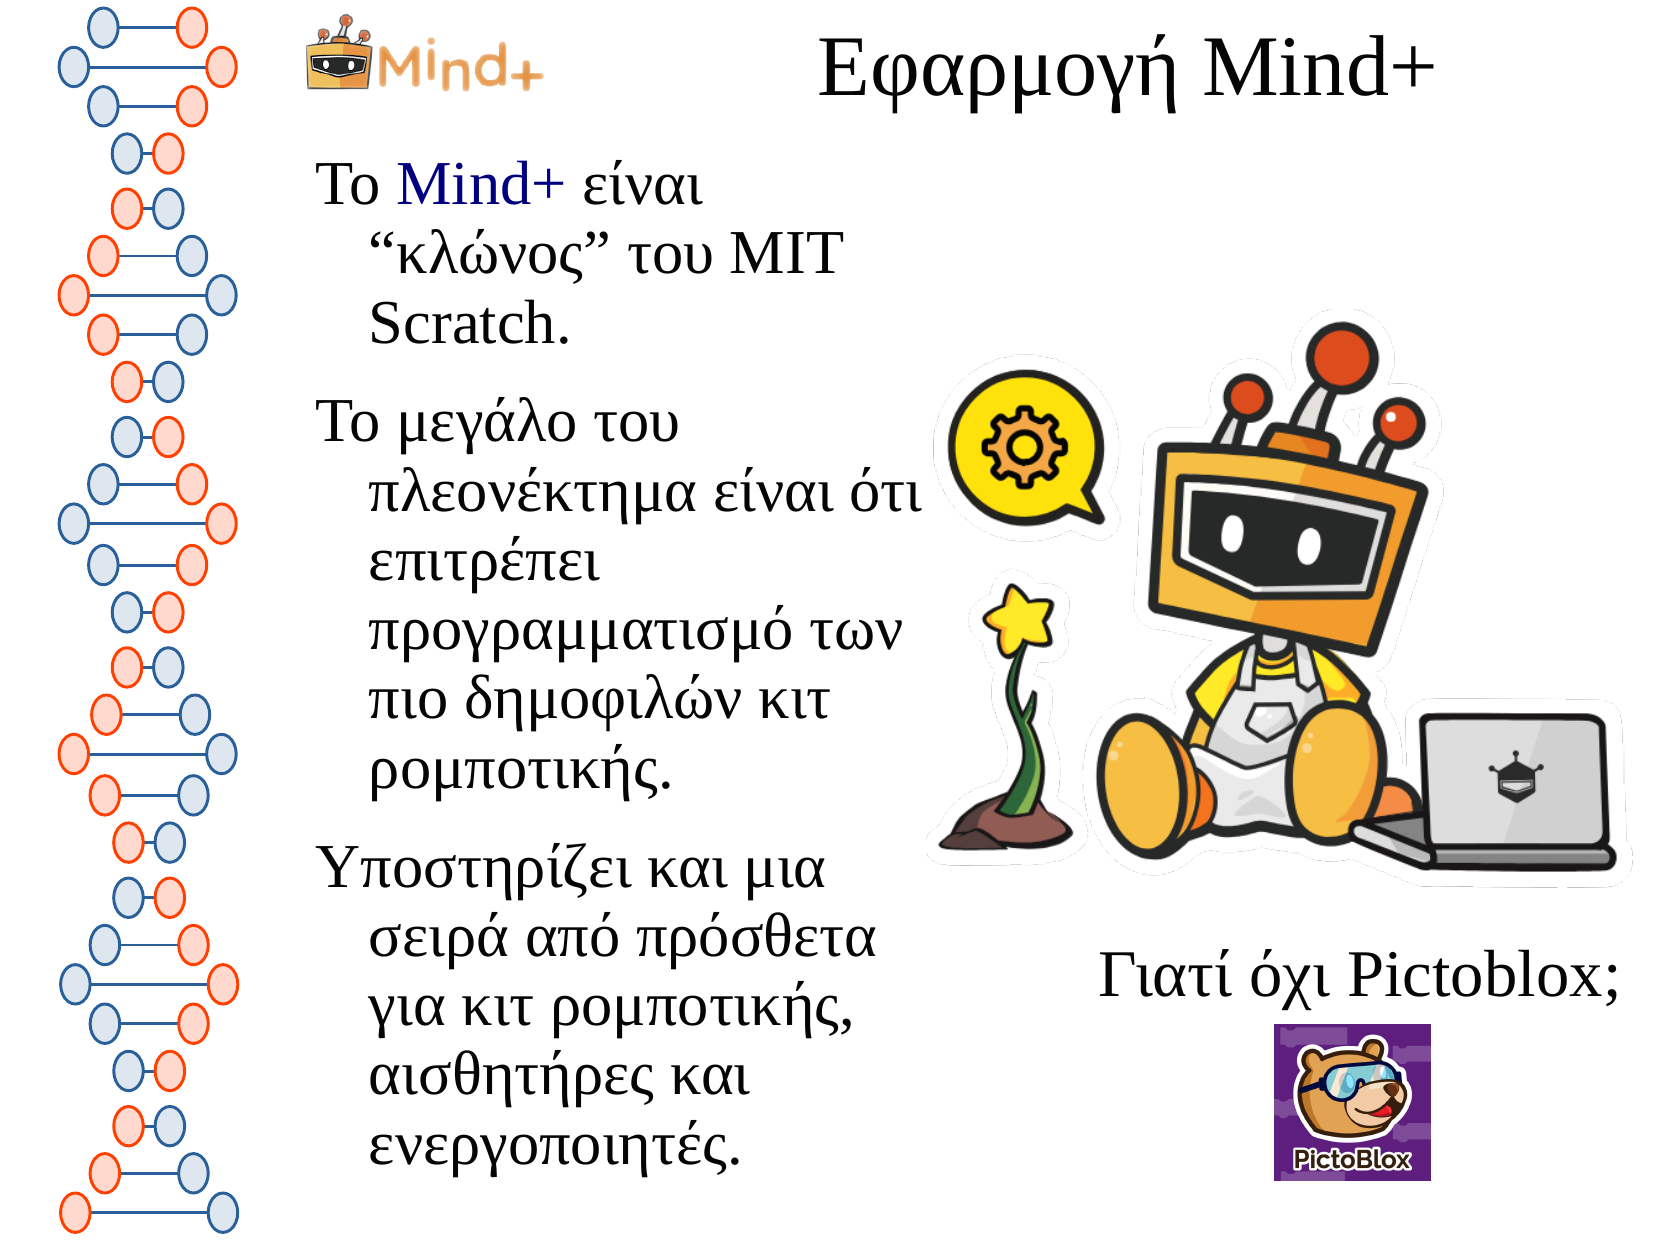

# Εφαρμογή Mind+
Το Mind+ είναι “κλώνος” του MIT Scratch.
Το μεγάλο του πλεονέκτημα είναι ότι επιτρέπει προγραμματισμό των πιο δημοφιλών κιτ ρομποτικής.
Υποστηρίζει και μια σειρά από πρόσθετα για κιτ ρομποτικής, αισθητήρες και ενεργοποιητές.
Γιατί όχι Pictoblox;